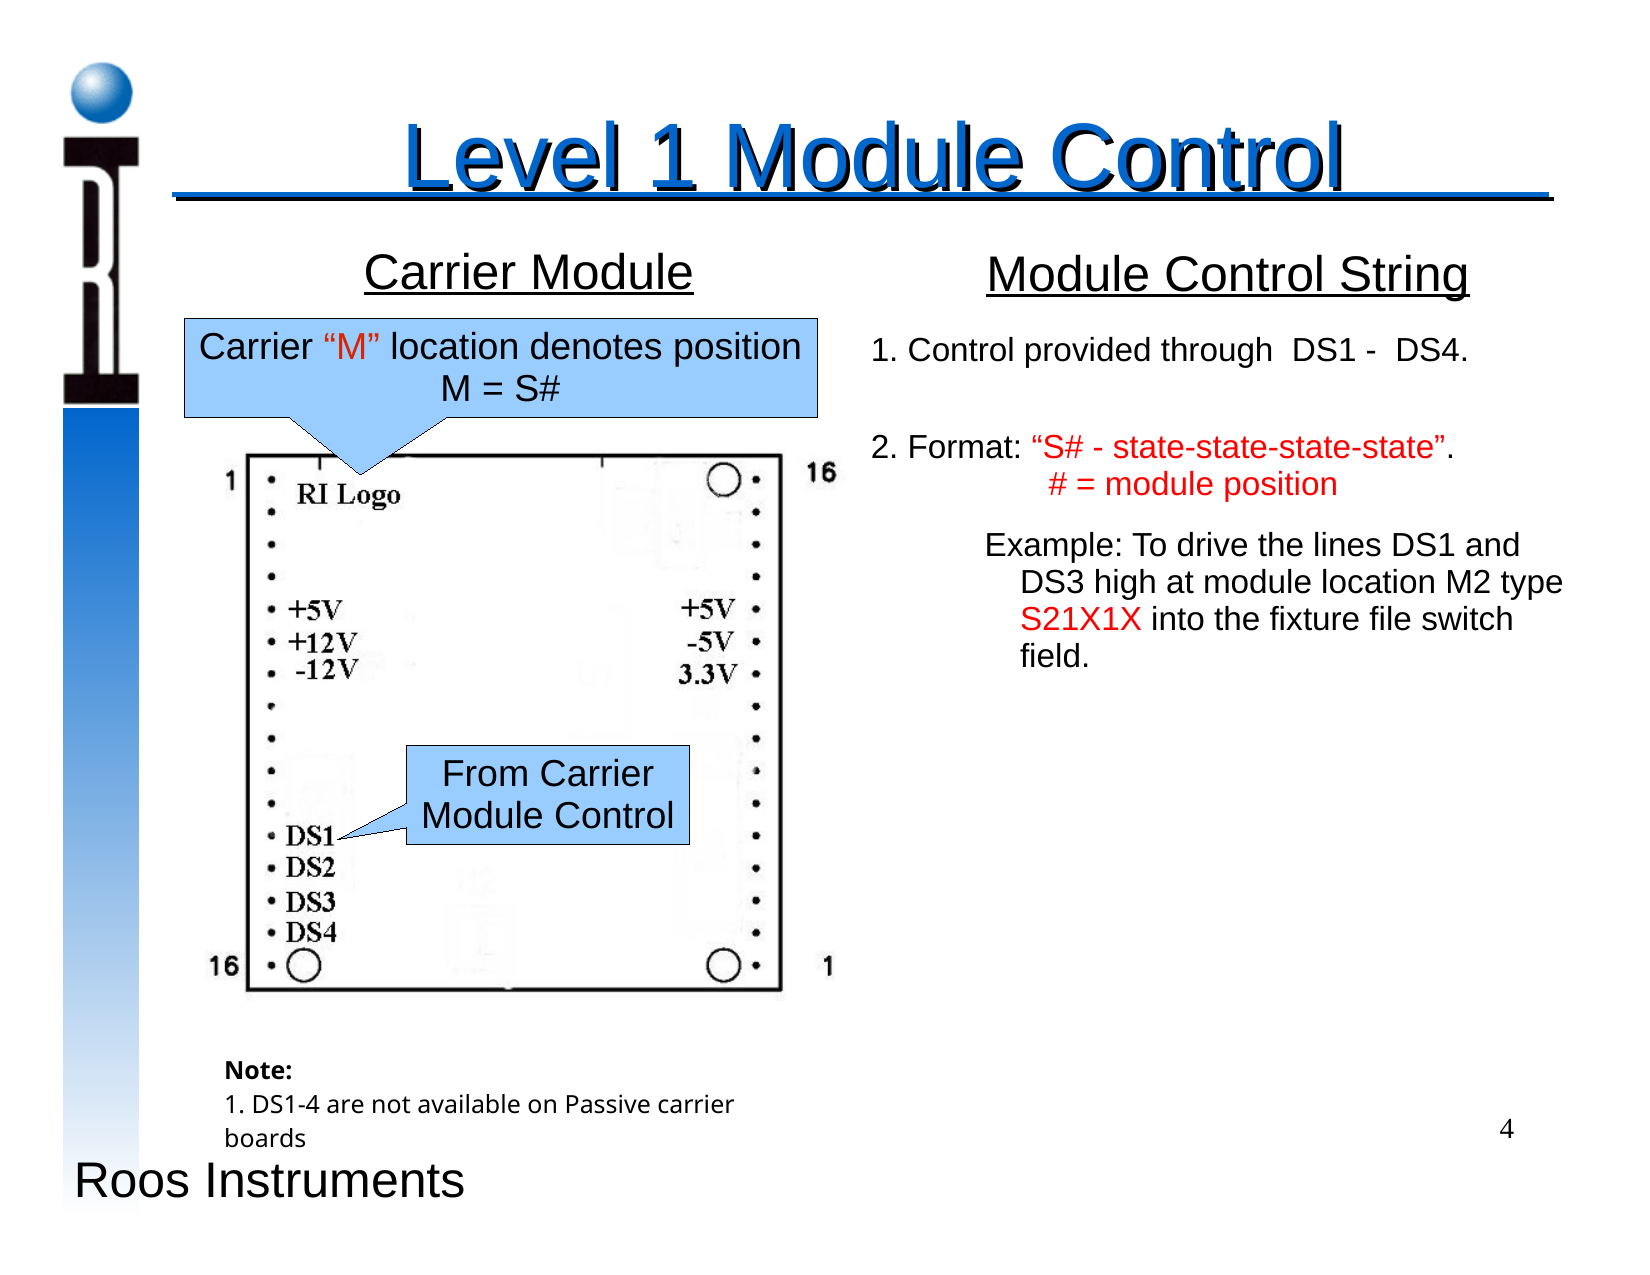

# Level 1 Module Control
 Carrier Module
 Module Control String
1. Control provided through DS1 - DS4.
2. Format: “S# - state-state-state-state”. 			 # = module position
Example: To drive the lines DS1 and DS3 high at module location M2 type S21X1X into the fixture file switch field.
Carrier “M” location denotes position
 M = S#
From Carrier
Module Control
Note:
1. DS1-4 are not available on Passive carrier boards
4